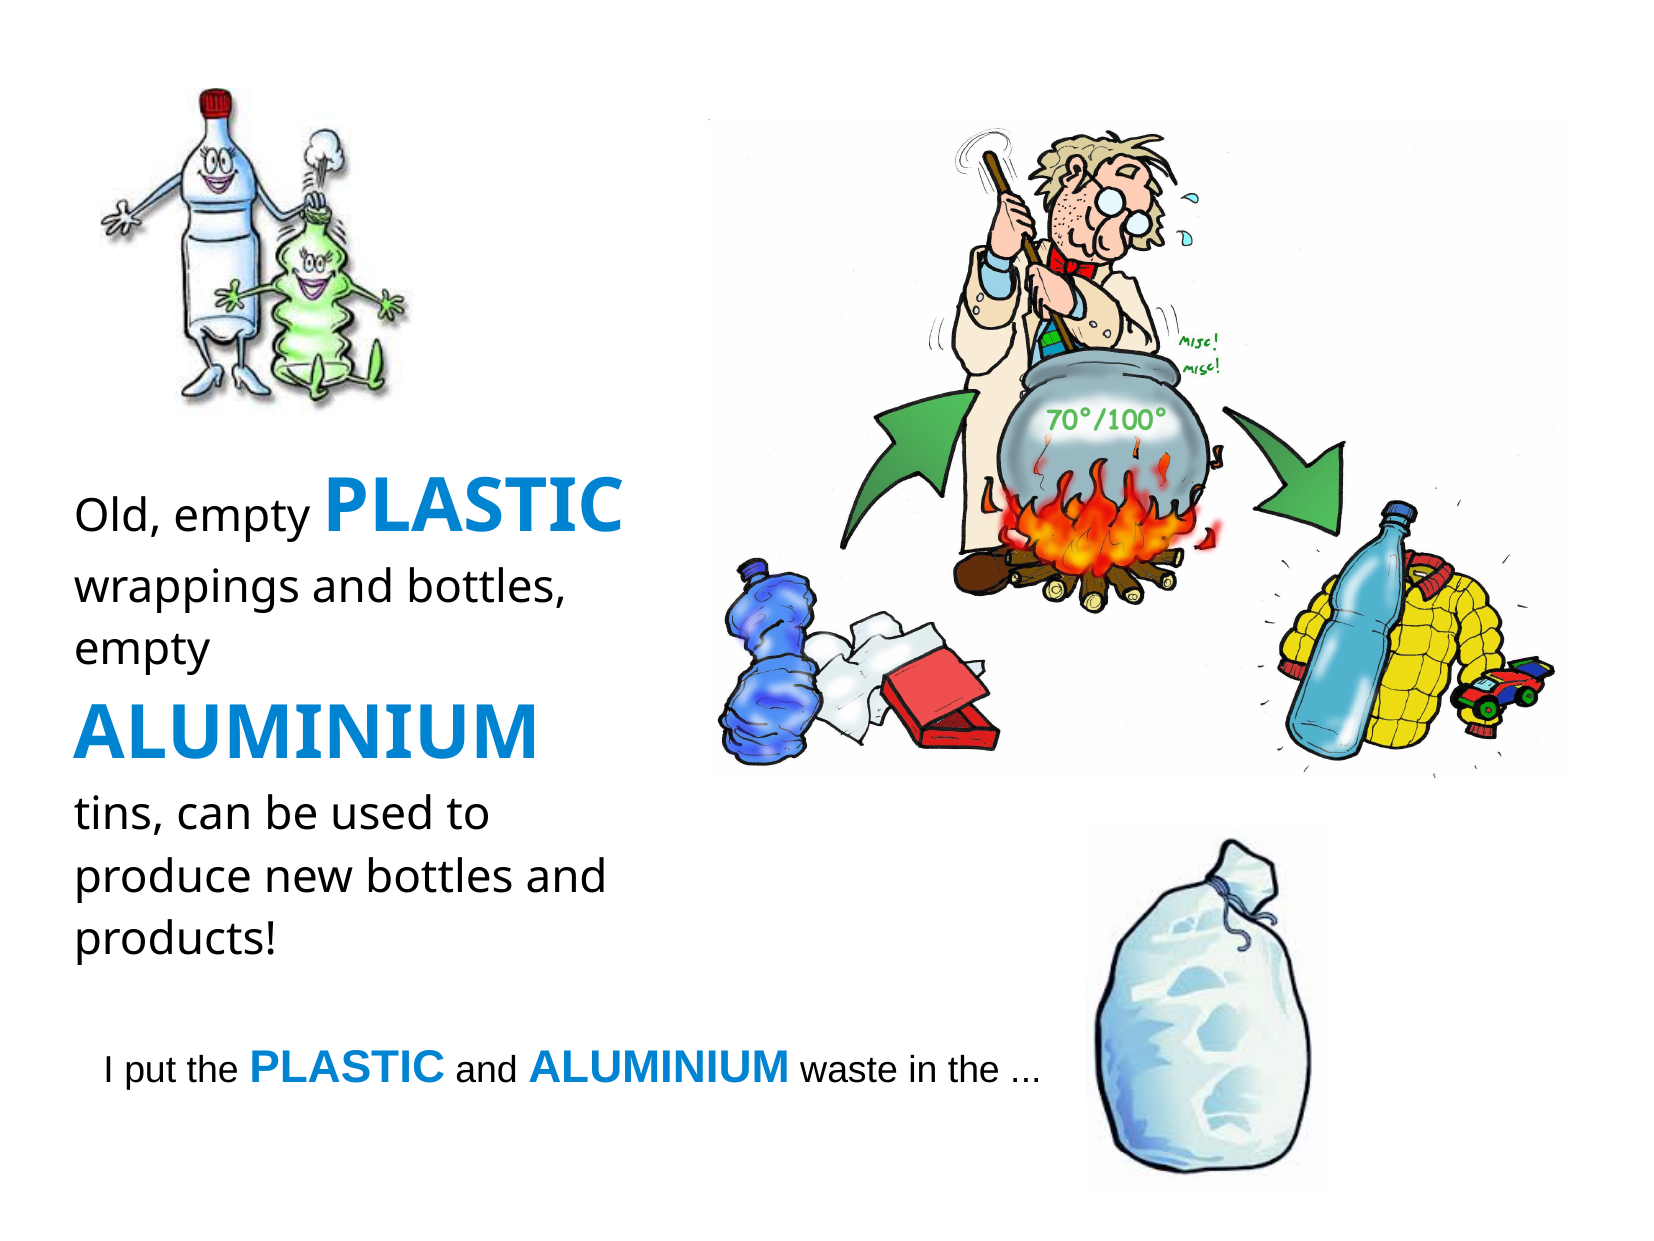

Old, empty PLASTIC wrappings and bottles, empty ALUMINIUM tins, can be used to produce new bottles and products!
I put the PLASTIC and ALUMINIUM waste in the ...